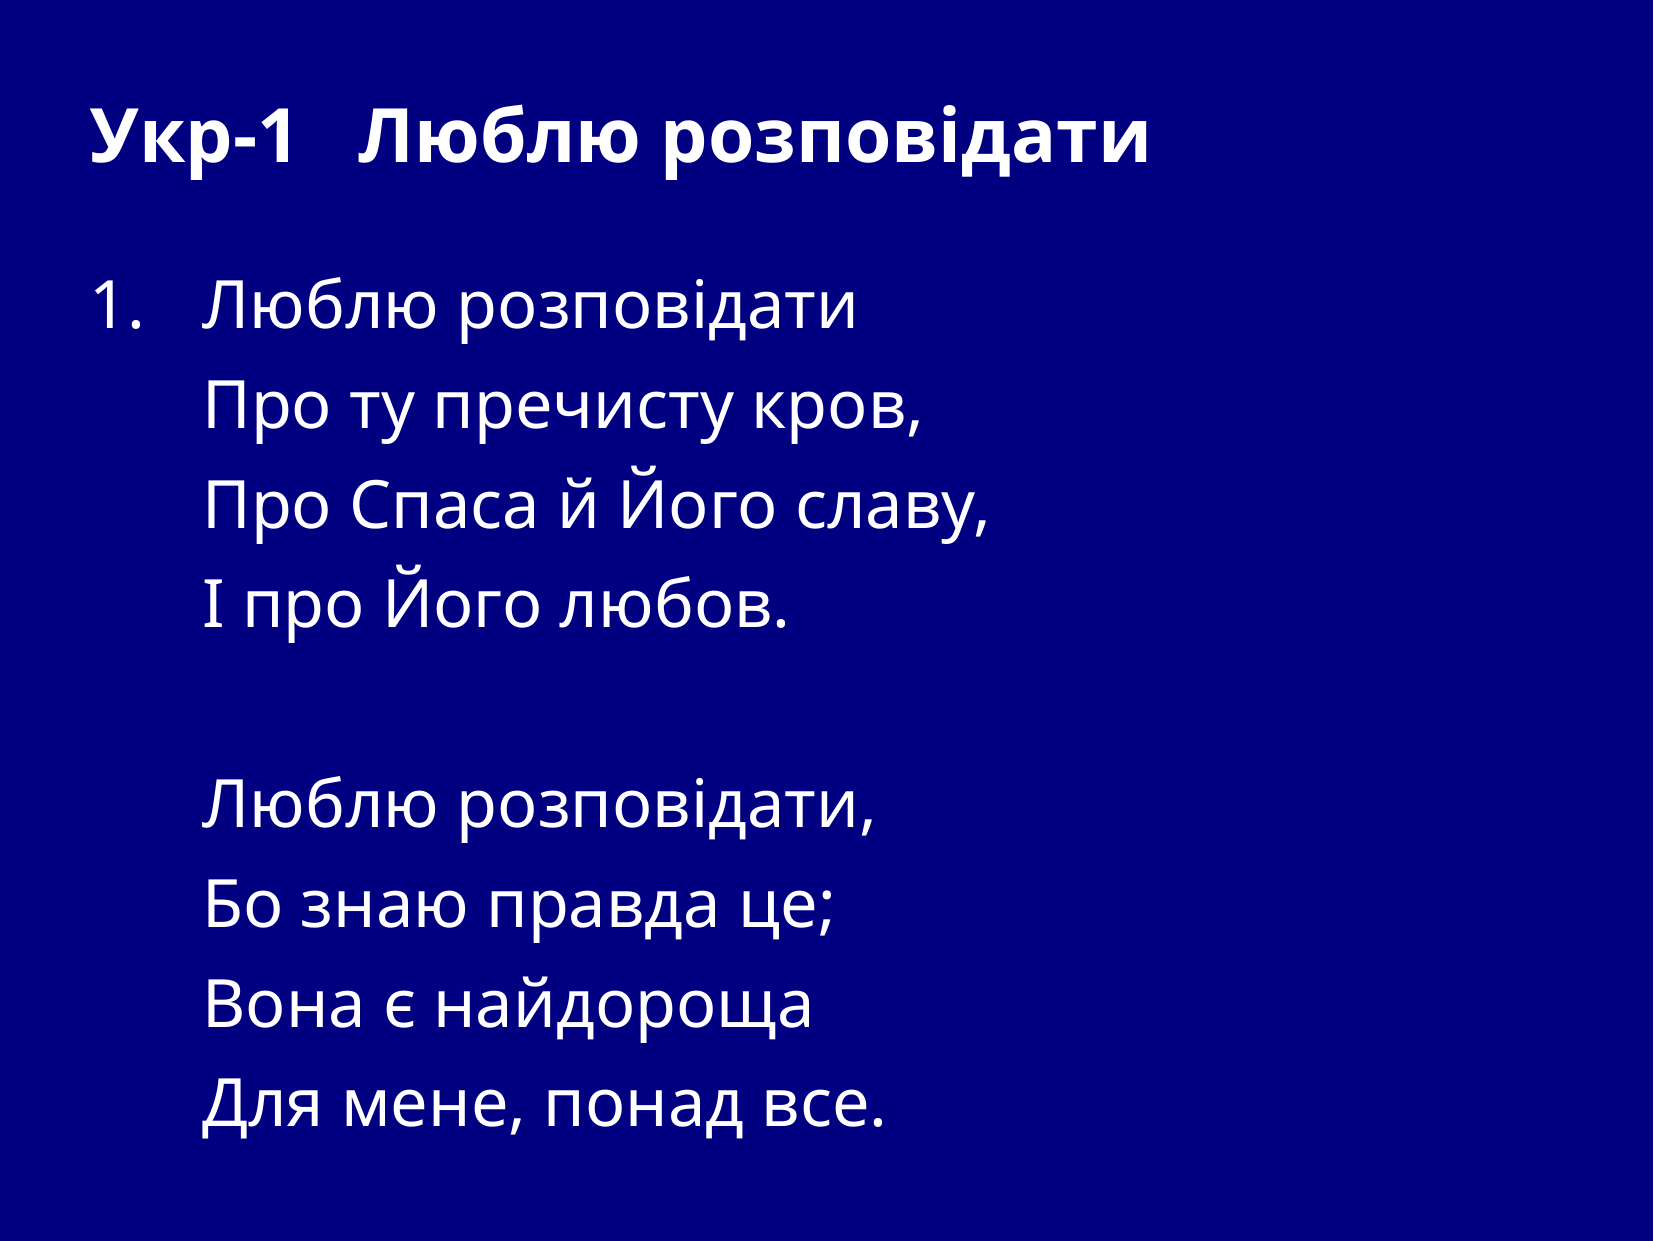

Укр-1 Люблю розповідати
1.	Люблю розповідати
	Про ту пречисту кров,
	Про Спаса й Його славу,
	І про Його любов.
	Люблю розповідати,
	Бо знаю правда це;
	Вона є найдороща
	Для мене, понад все.